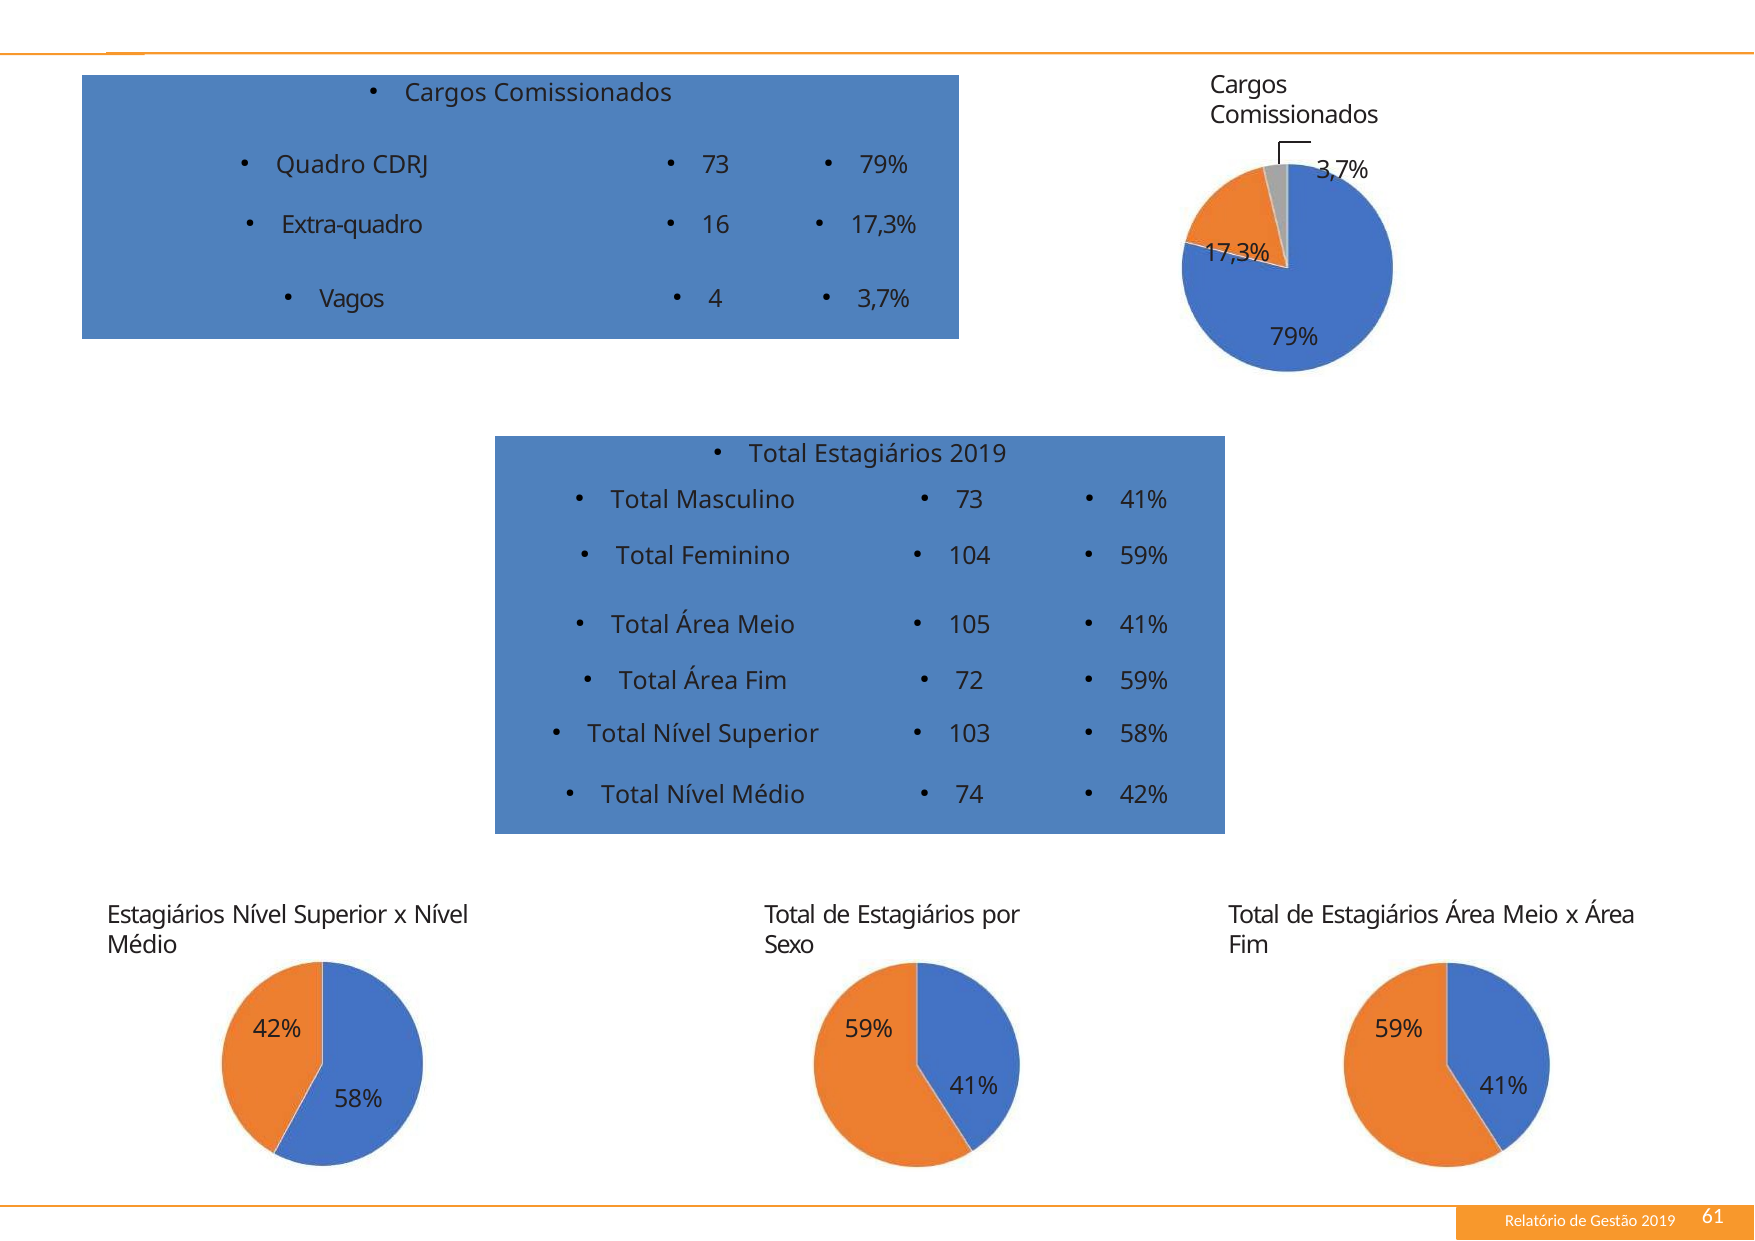

Cargos Comissionados
3,7%
17,3%
79%
| Cargos Comissionados | | |
| --- | --- | --- |
| Quadro CDRJ | 73 | 79% |
| Extra-quadro | 16 | 17,3% |
| Vagos | 4 | 3,7% |
| Total Estagiários 2019 | | |
| --- | --- | --- |
| Total Masculino | 73 | 41% |
| Total Feminino | 104 | 59% |
| Total Área Meio | 105 | 41% |
| Total Área Fim | 72 | 59% |
| Total Nível Superior | 103 | 58% |
| Total Nível Médio | 74 | 42% |
Estagiários Nível Superior x Nível Médio
Total de Estagiários por Sexo
Total de Estagiários Área Meio x Área Fim
42%
59%
59%
41%
41%
58%
61
Relatório de Gestão 2019